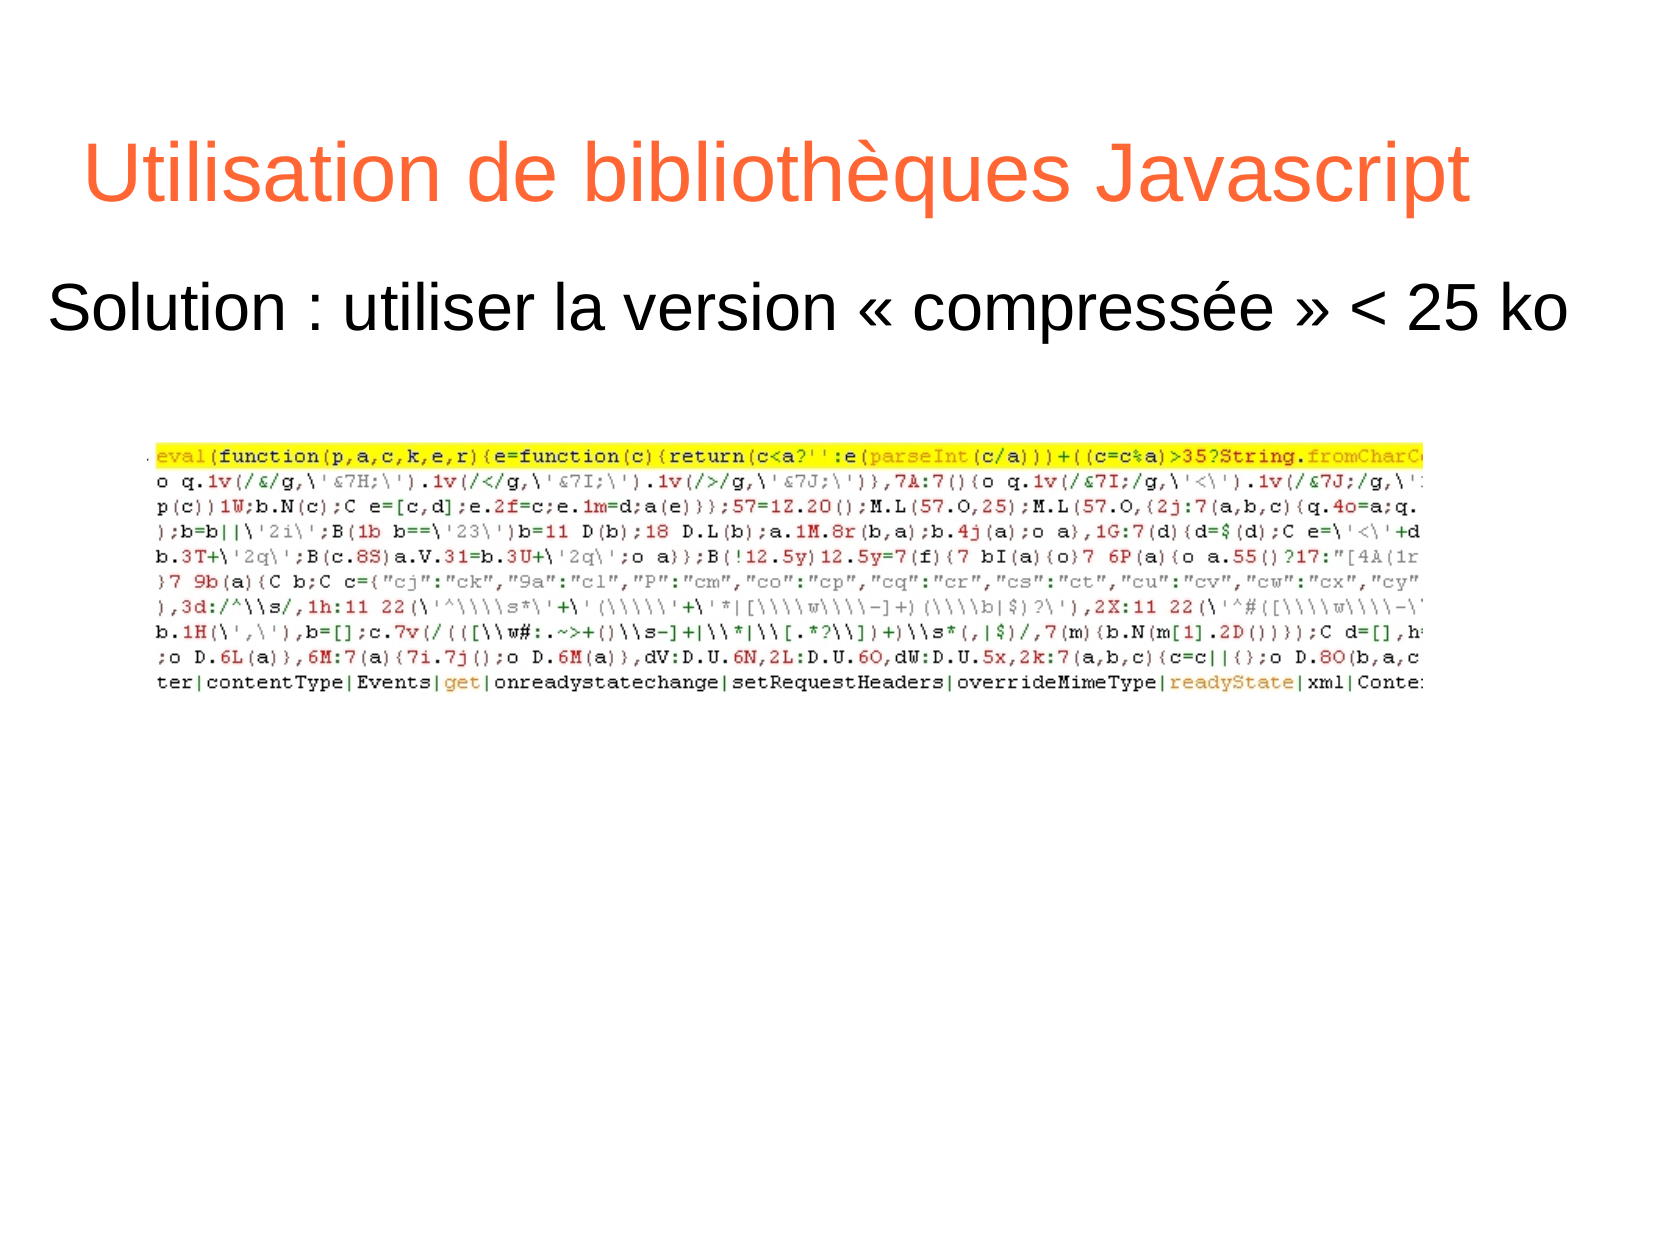

# Utilisation de bibliothèques Javascript
Solution : utiliser la version « compressée » < 25 ko